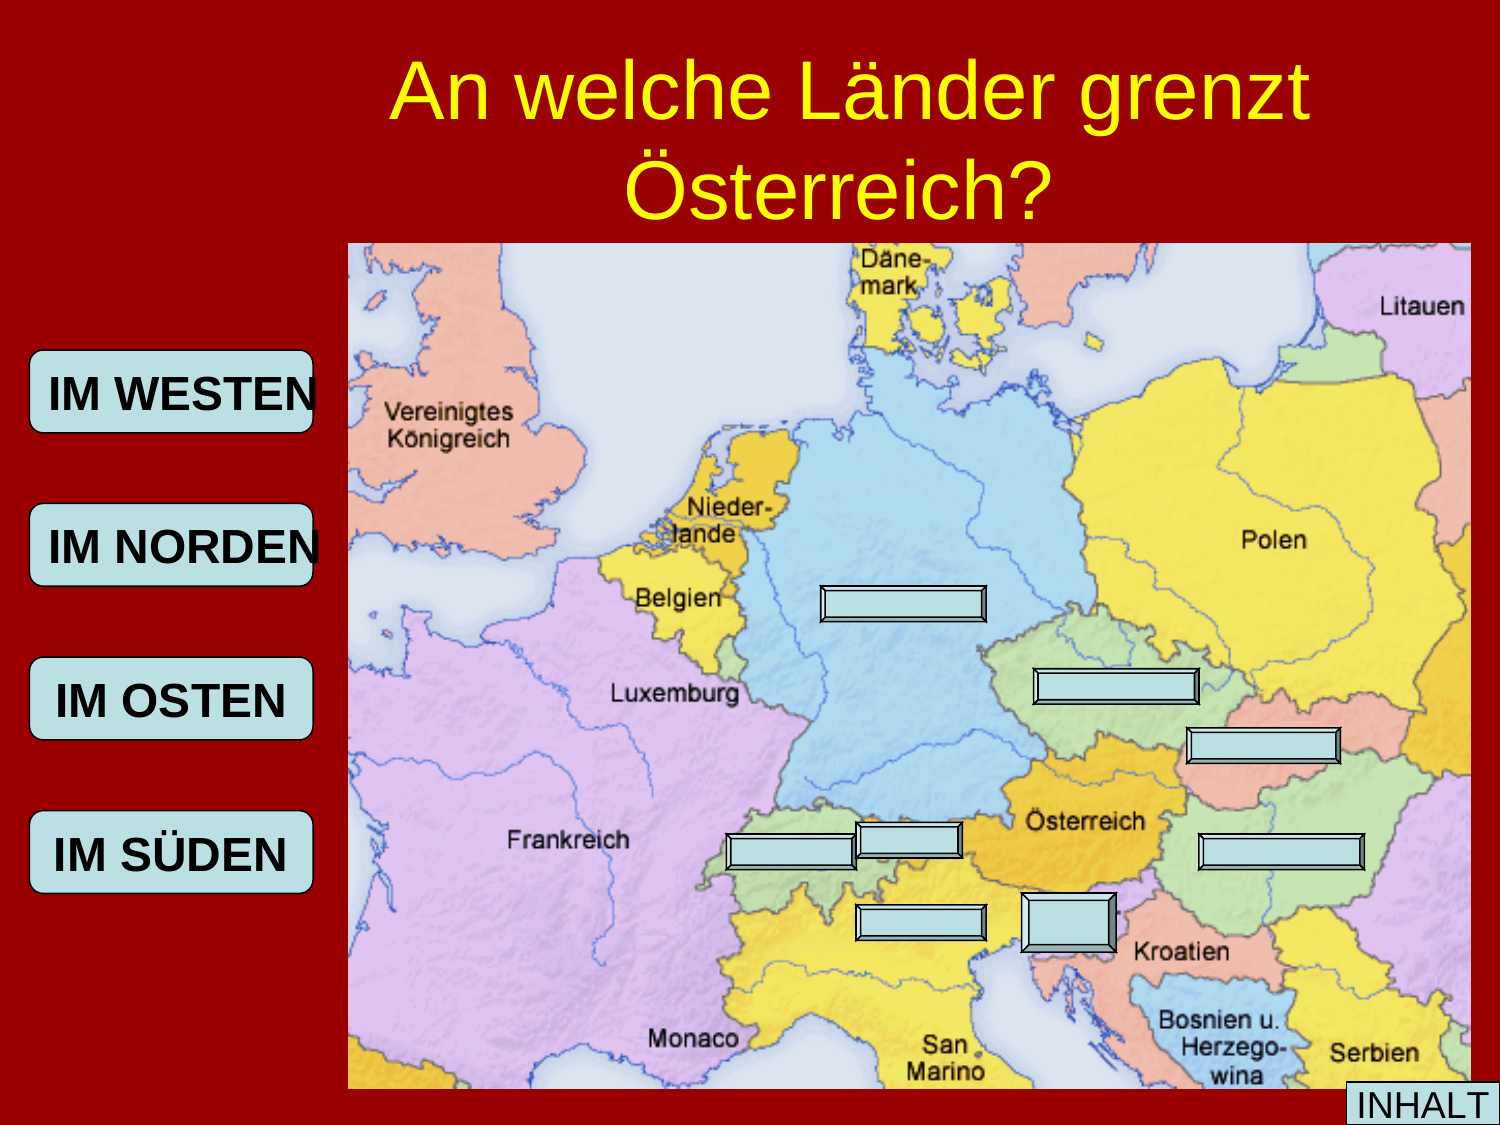

# An welche Länder grenzt Österreich?
IM WESTEN
IM NORDEN
IM OSTEN
IM SÜDEN
INHALT